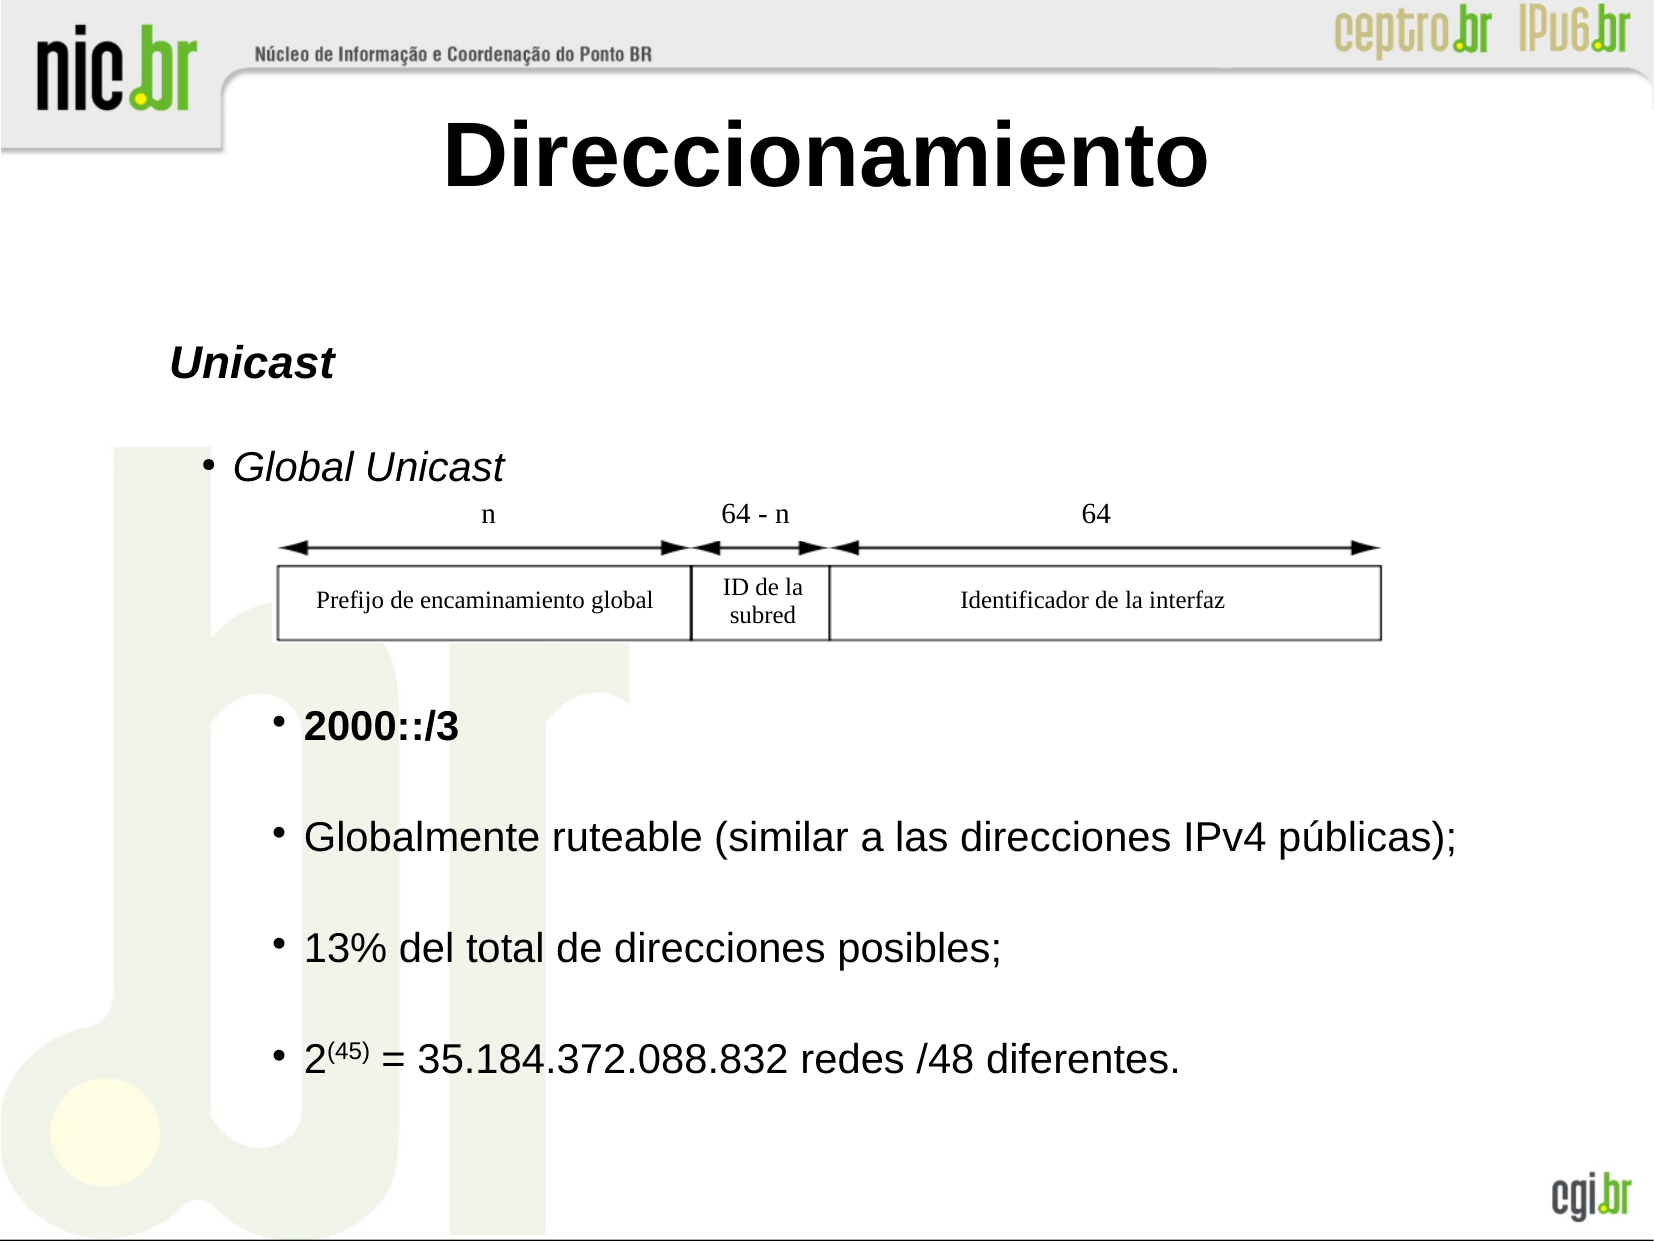

Direccionamiento
Unicast
Global Unicast
2000::/3
Globalmente ruteable (similar a las direcciones IPv4 públicas);
13% del total de direcciones posibles;
2(45) = 35.184.372.088.832 redes /48 diferentes.
n
64 - n
64
ID de la subred
Prefijo de encaminamiento global
Identificador de la interfaz